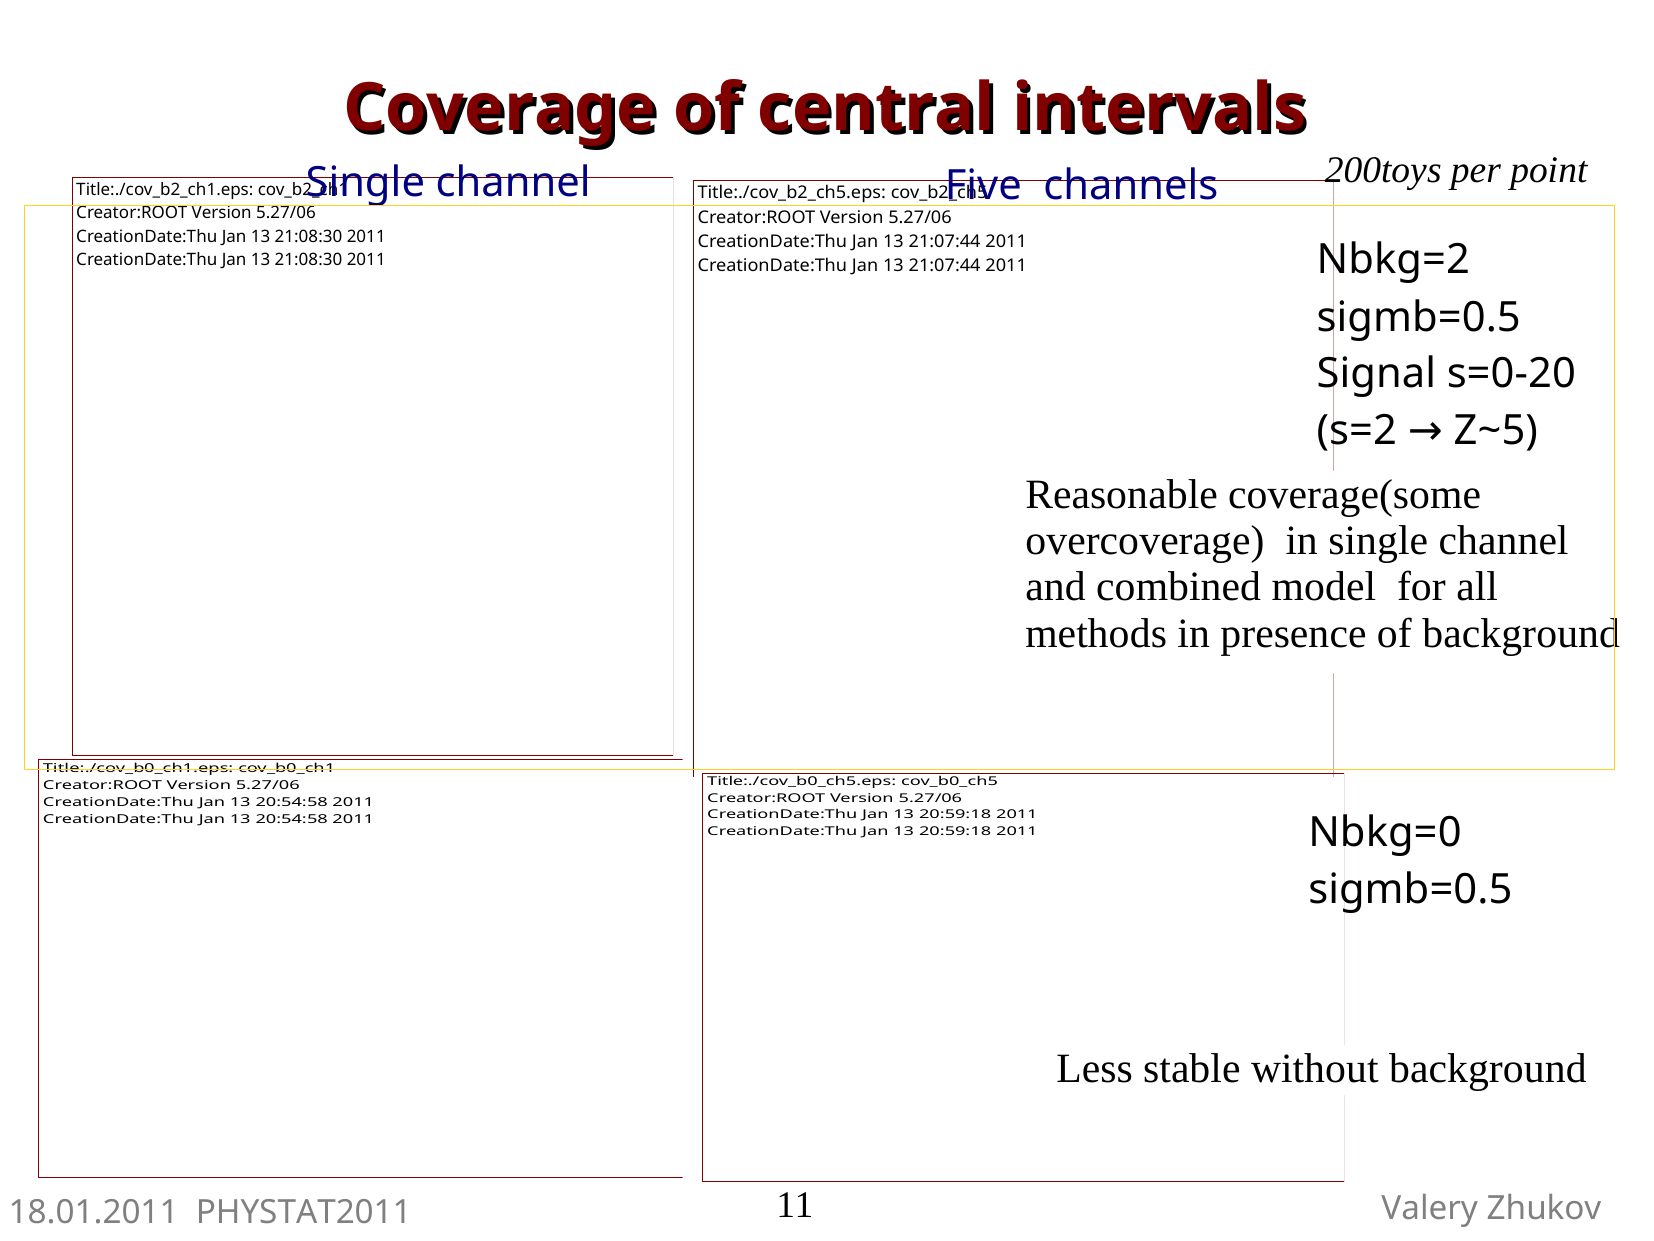

# Coverage of central intervals
200toys per point
Single channel
Five channels
Nbkg=2
sigmb=0.5
Signal s=0-20
(s=2 → Z~5)
Reasonable coverage(some overcoverage) in single channel and combined model for all methods in presence of background
Nbkg=0
sigmb=0.5
Less stable without background